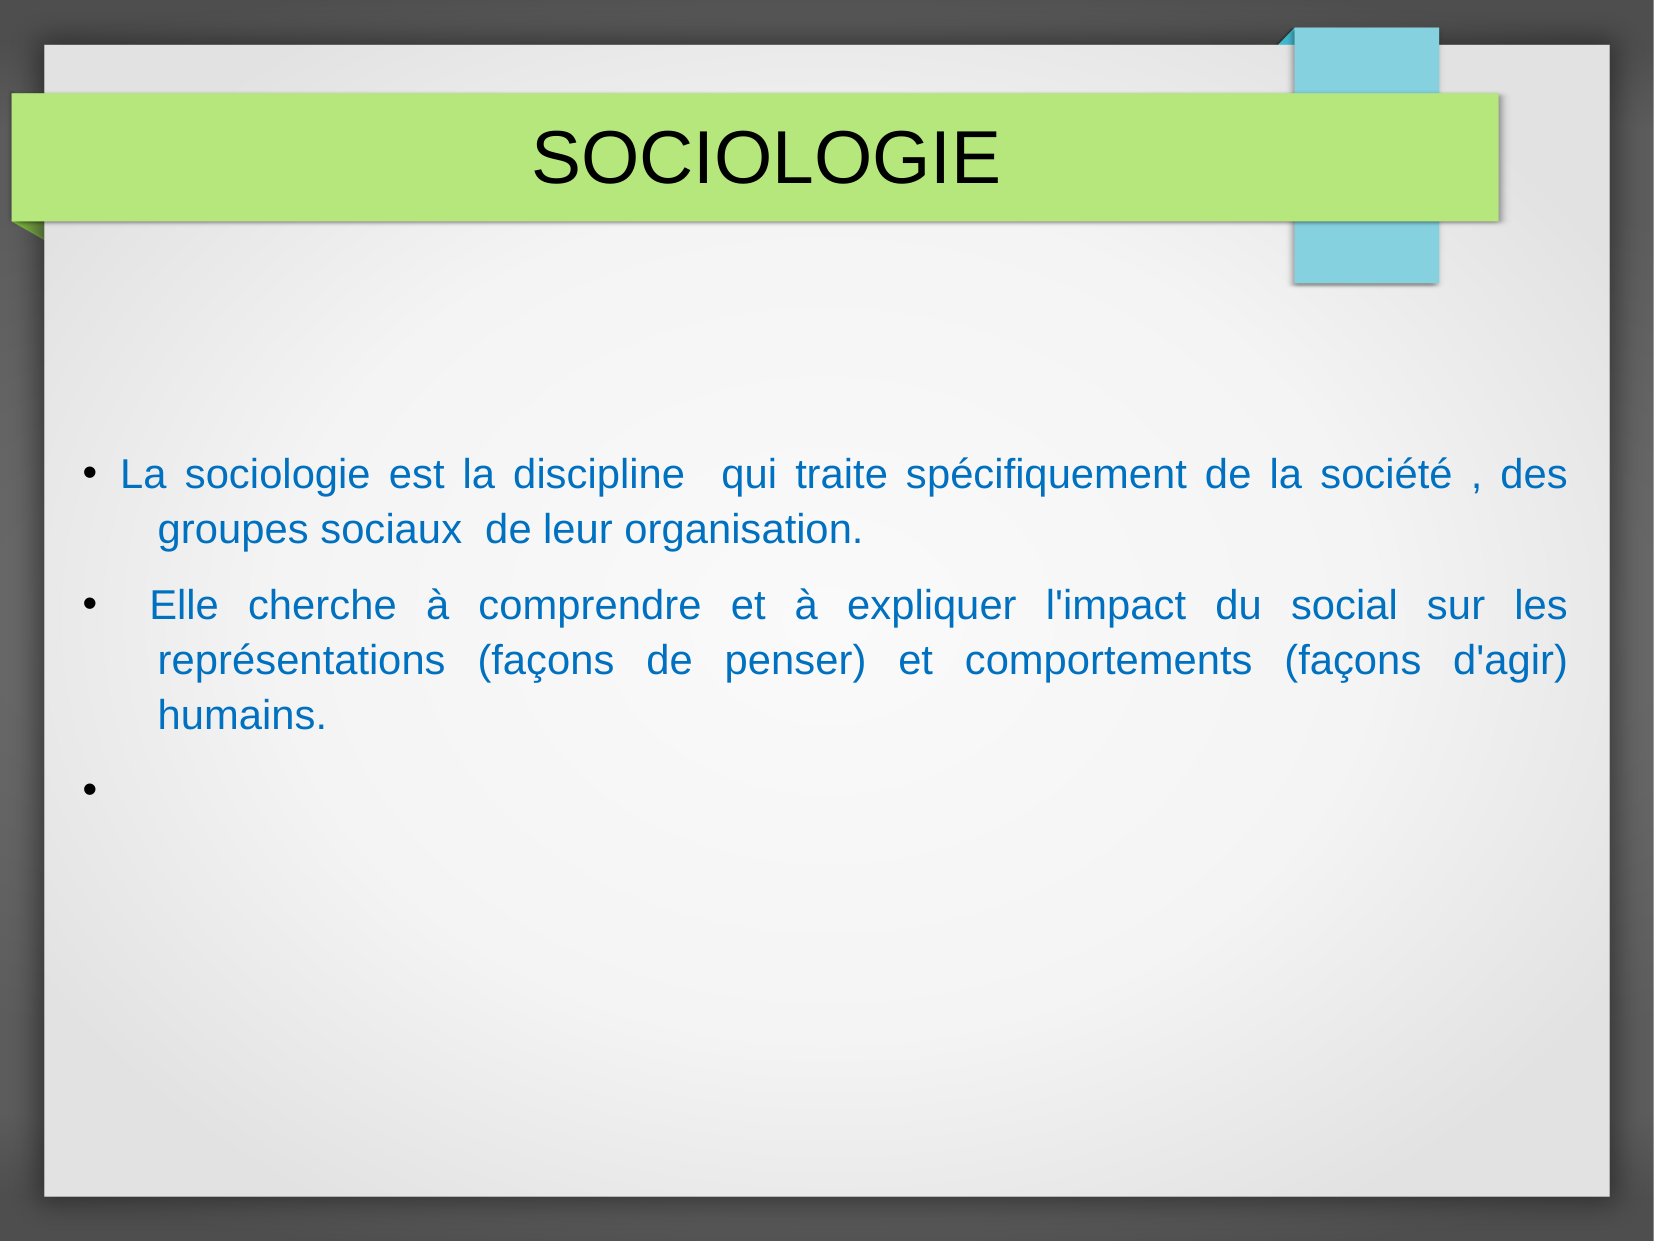

# SOCIOLOGIE
La sociologie est la discipline qui traite spécifiquement de la société , des groupes sociaux de leur organisation.
 Elle cherche à comprendre et à expliquer l'impact du social sur les représentations (façons de penser) et comportements (façons d'agir) humains.